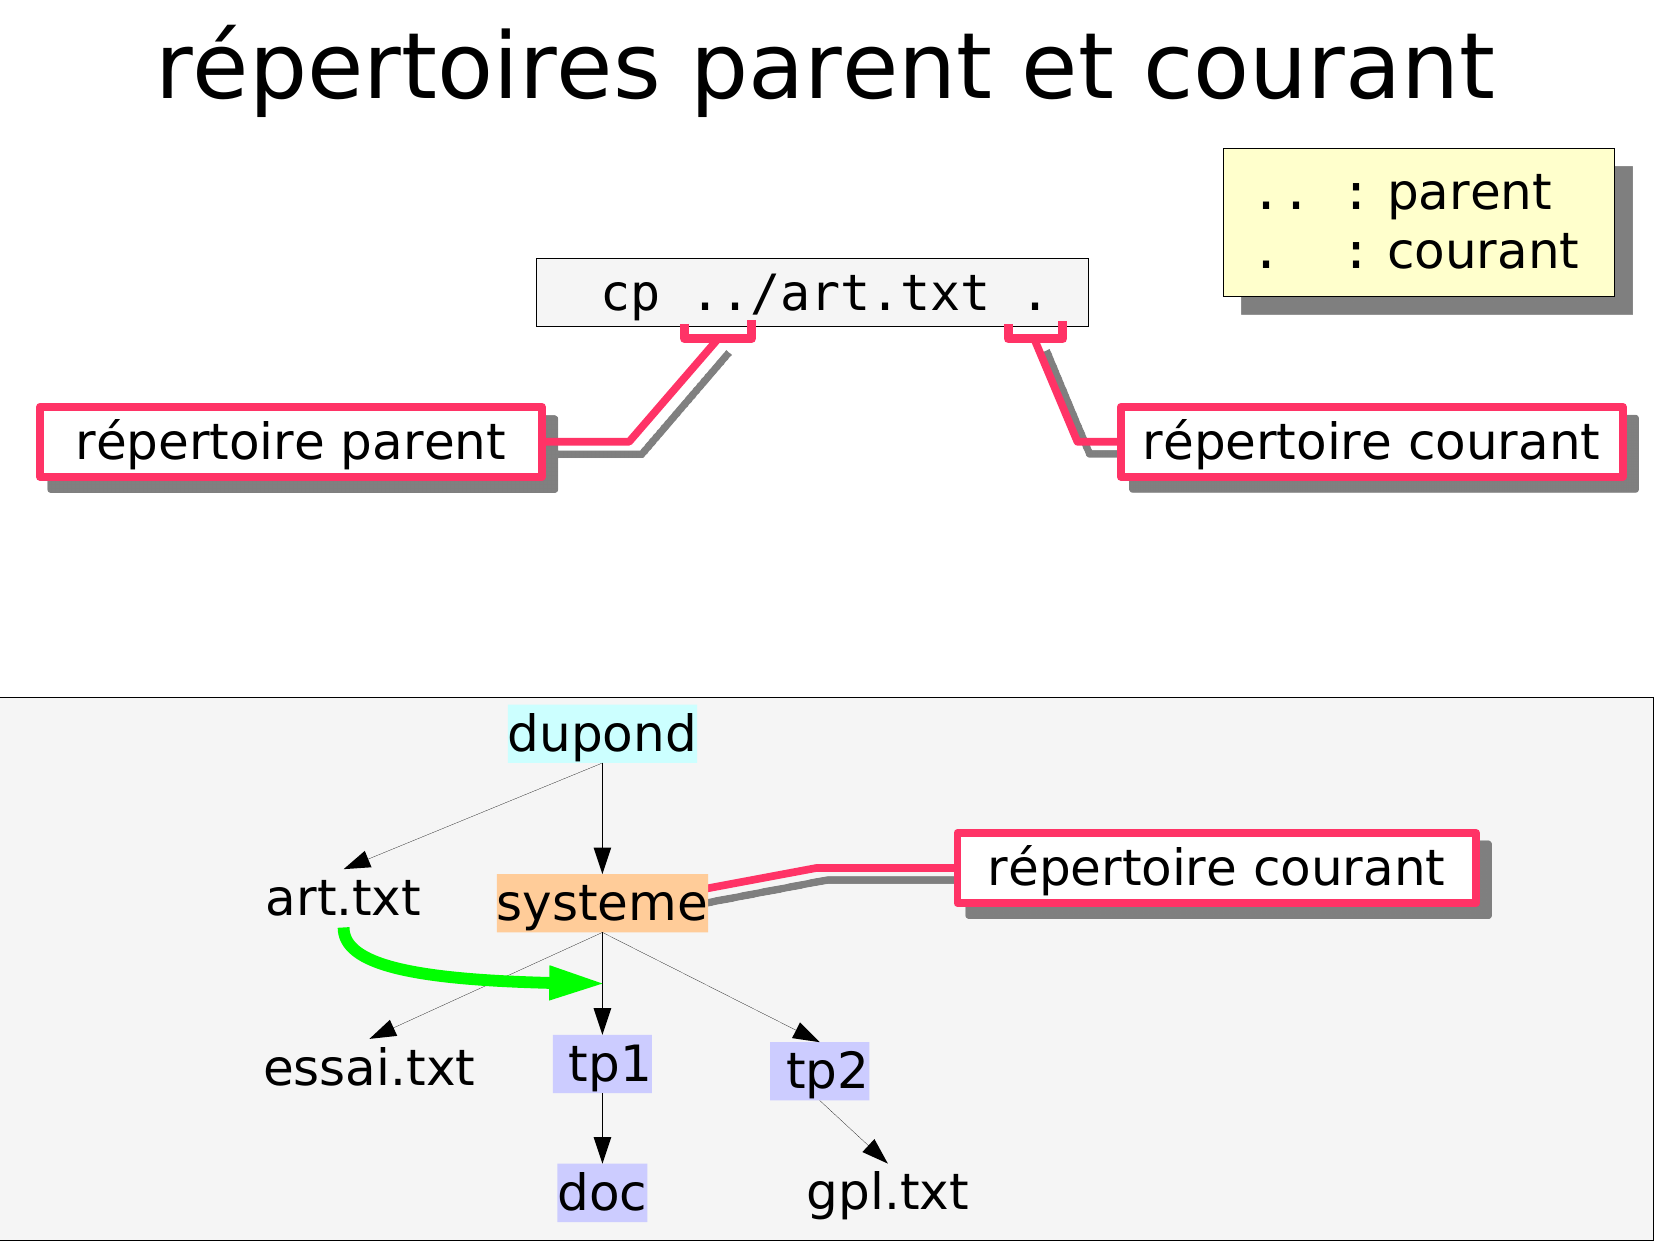

# répertoires parent et courant
.. : parent
. : courant
cp ../art.txt .
dupond
art.txt
systeme
 tp1
essai.txt
 tp2
gpl.txt
doc